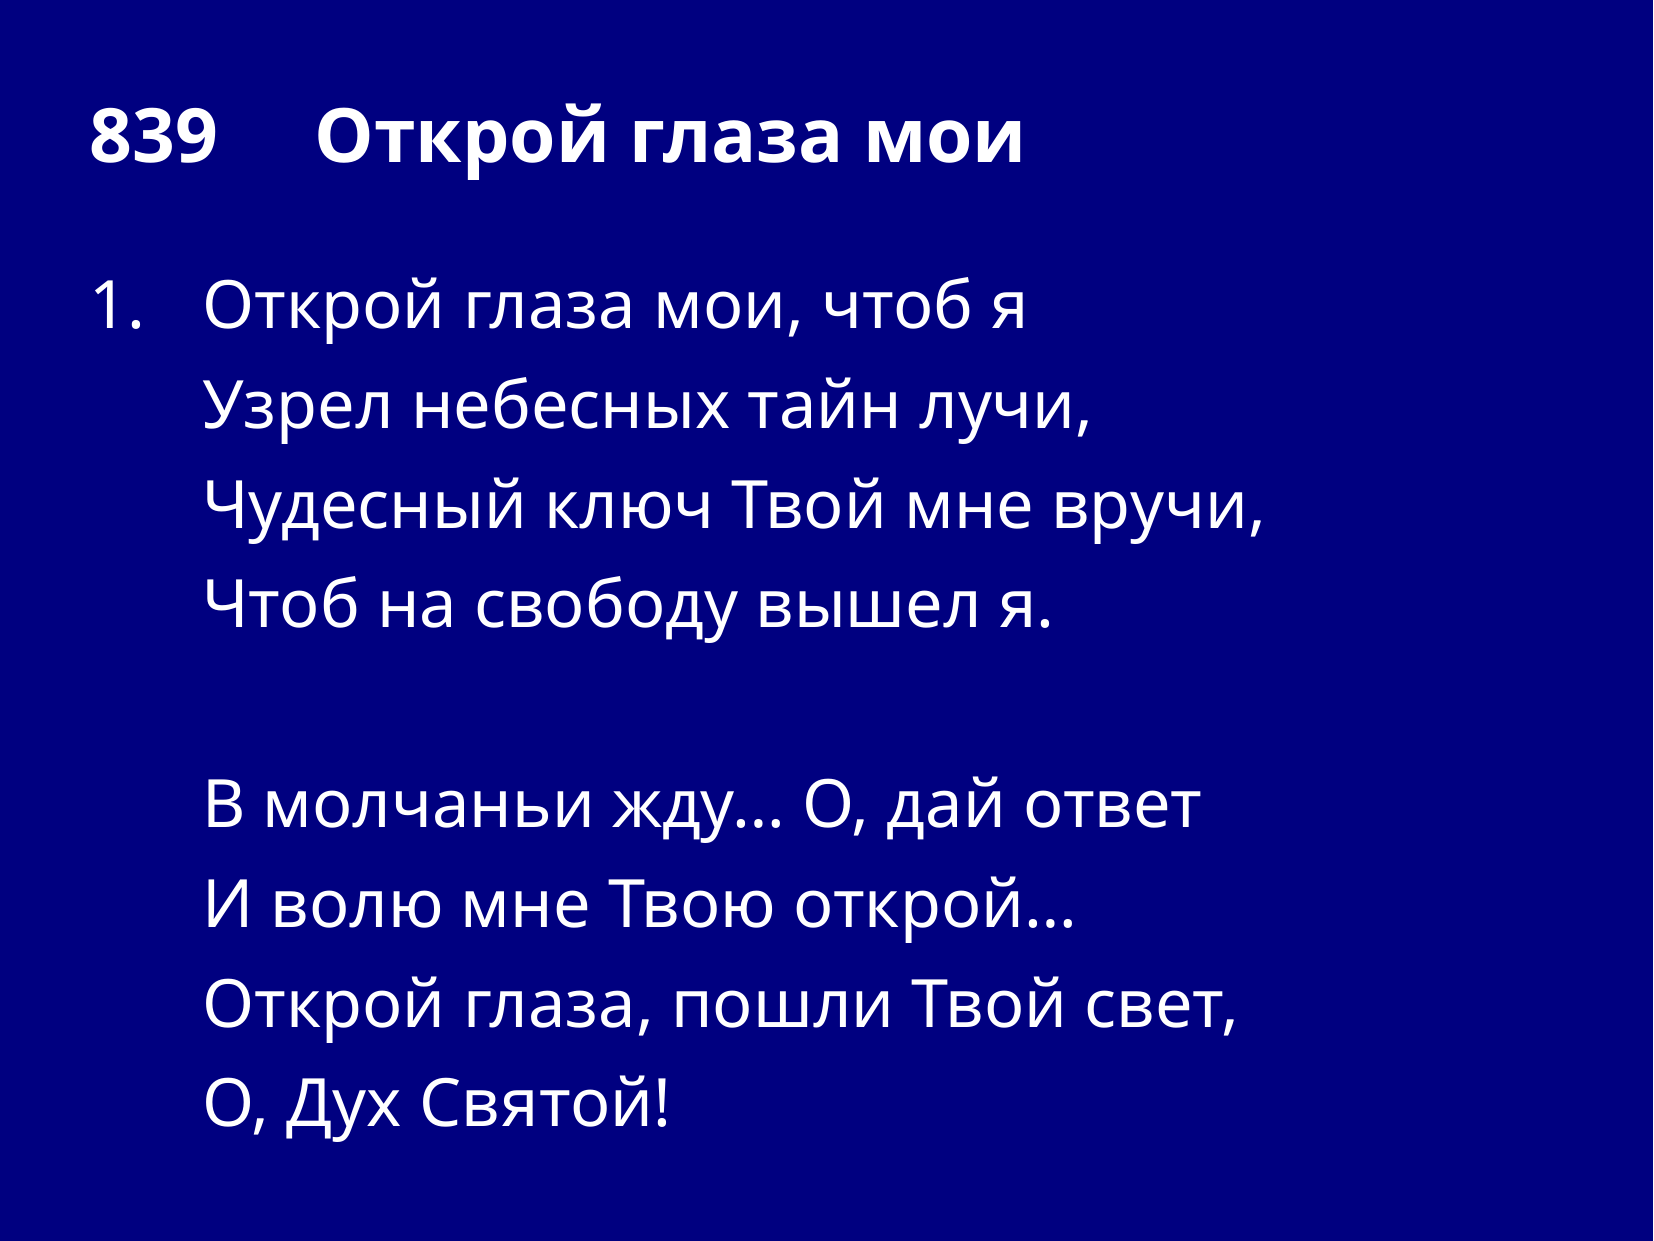

839	Открой глаза мои
1.	Открой глаза мои, чтоб я
	Узрел небесных тайн лучи,
	Чудесный ключ Твой мне вручи,
	Чтоб на свободу вышел я.
	В молчаньи жду… О, дай ответ
	И волю мне Твою открой…
	Открой глаза, пошли Твой свет,
	О, Дух Святой!